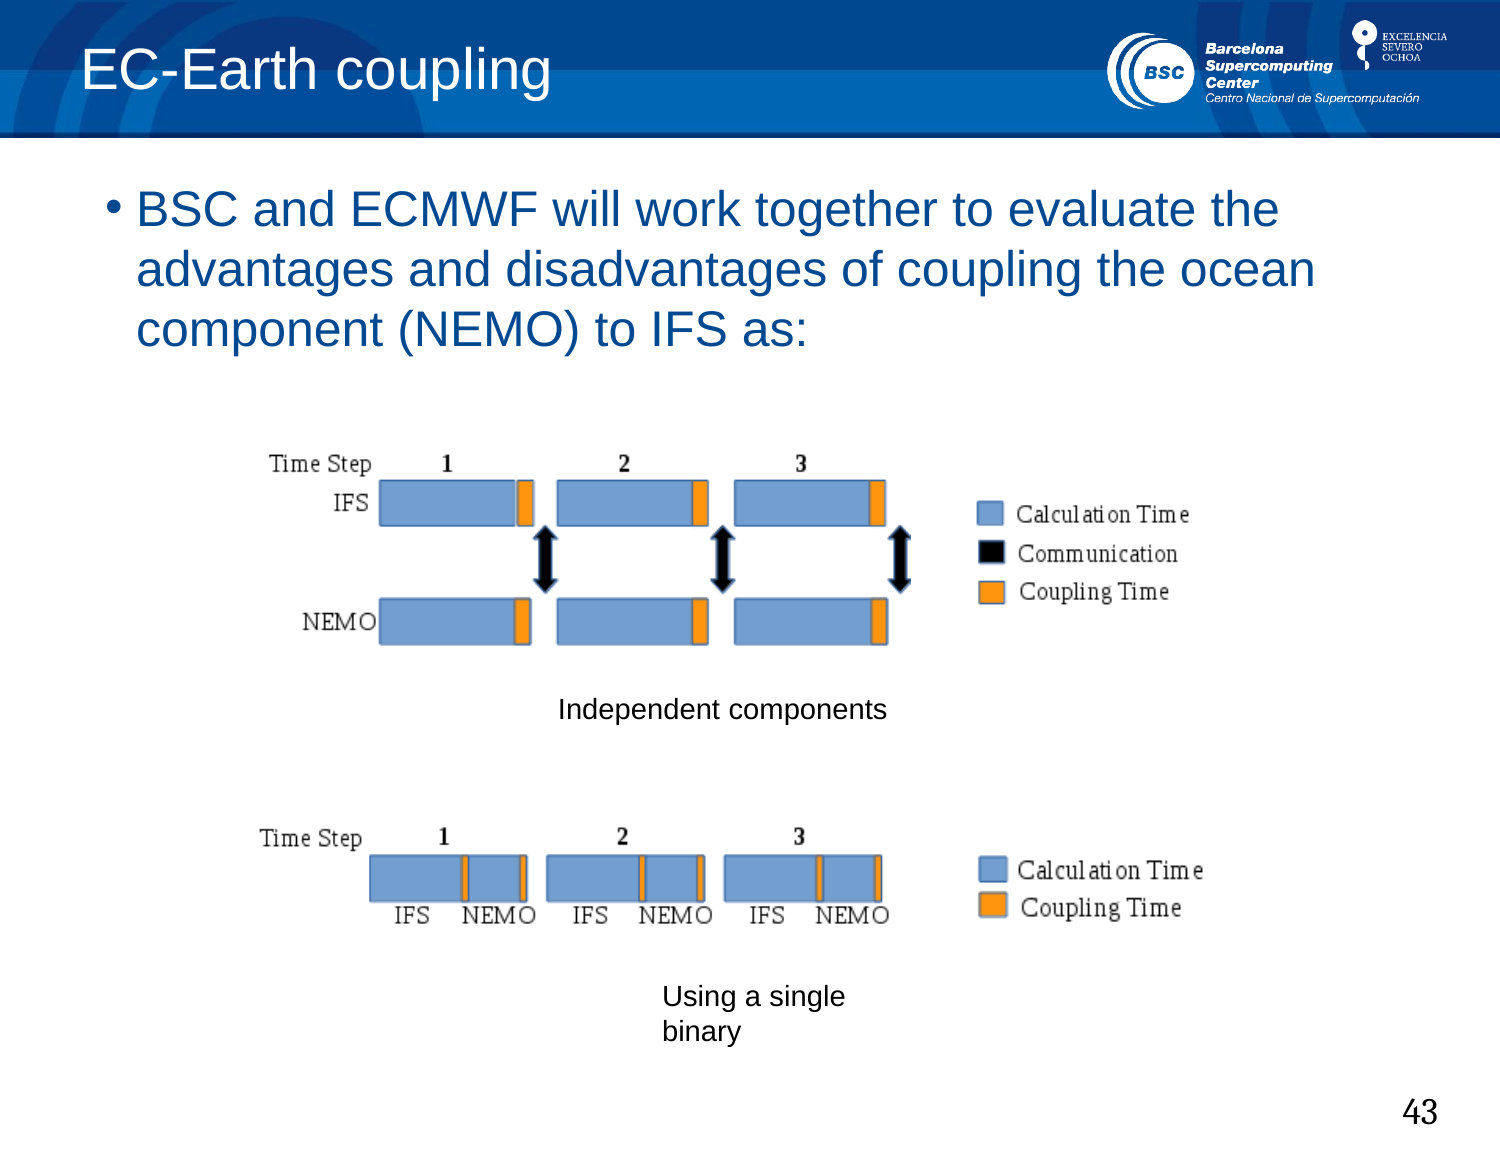

# EC-Earth coupling
BSC and ECMWF will work together to evaluate the advantages and disadvantages of coupling the ocean component (NEMO) to IFS as:
Independent components
Using a single binary